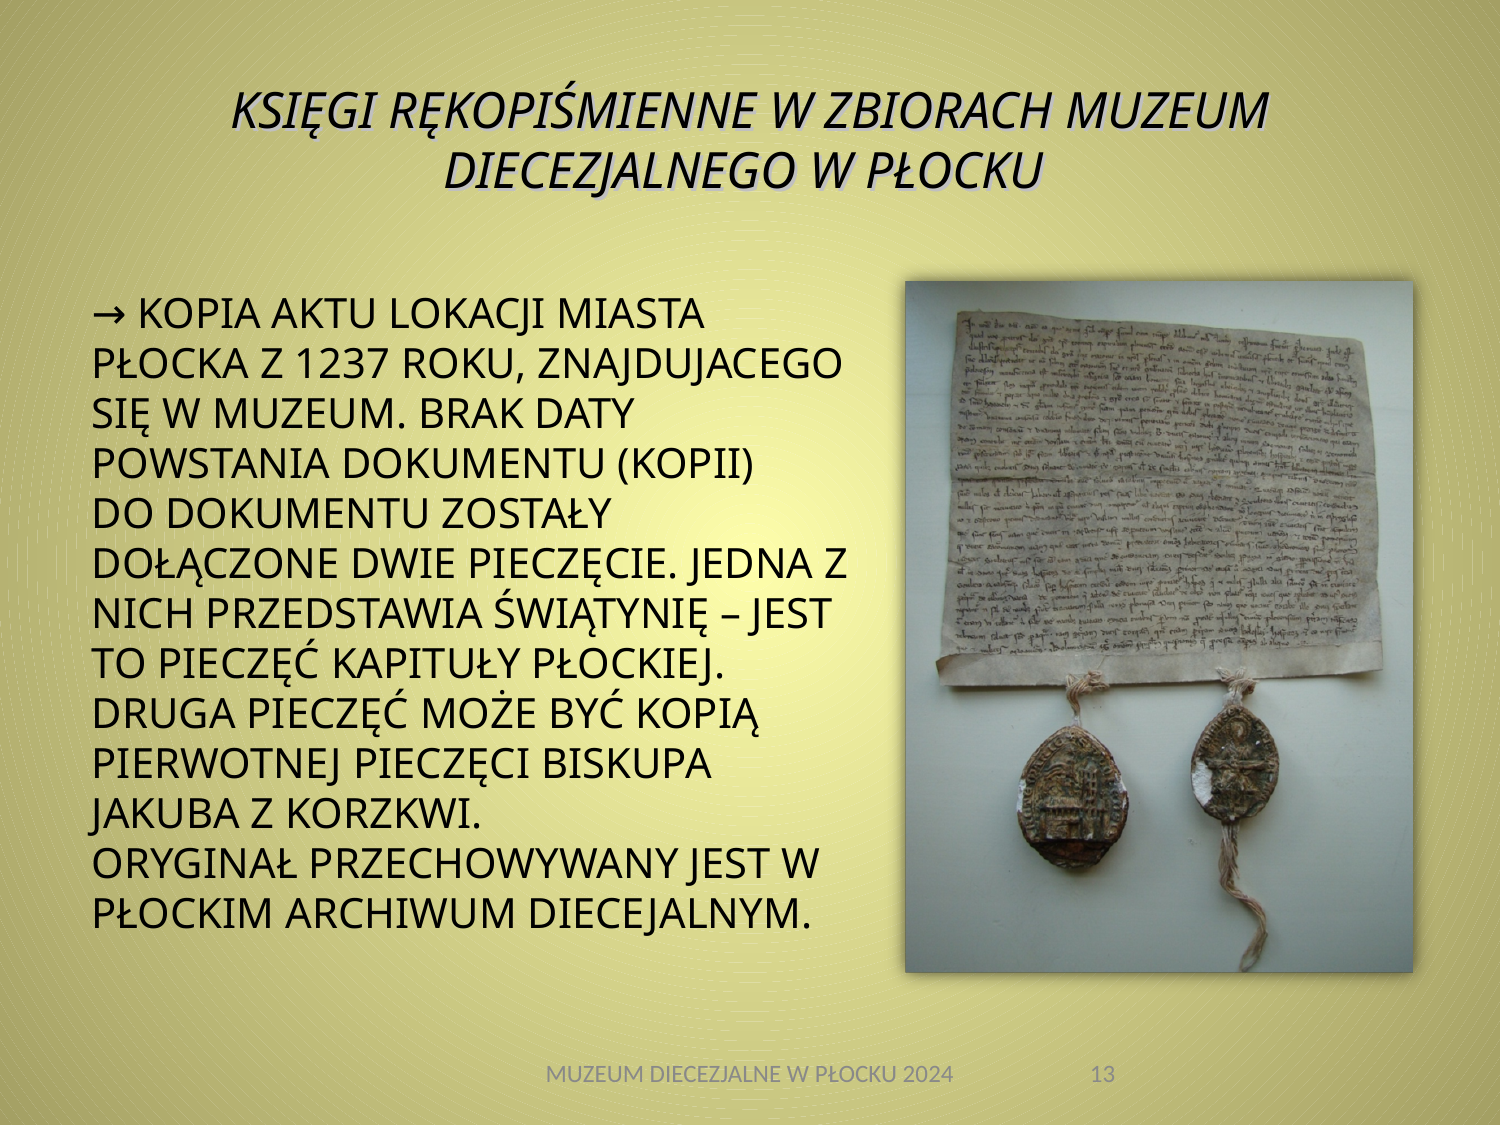

# KSIĘGI RĘKOPIŚMIENNE W ZBIORACH MUZEUM DIECEZJALNEGO W PŁOCKU
→ KOPIA AKTU LOKACJI MIASTA PŁOCKA Z 1237 ROKU, ZNAJDUJACEGO SIĘ W MUZEUM. BRAK DATY POWSTANIA DOKUMENTU (KOPII)
DO DOKUMENTU ZOSTAŁY DOŁĄCZONE DWIE PIECZĘCIE. JEDNA Z NICH PRZEDSTAWIA ŚWIĄTYNIĘ – JEST TO PIECZĘĆ KAPITUŁY PŁOCKIEJ.
DRUGA PIECZĘĆ MOŻE BYĆ KOPIĄ PIERWOTNEJ PIECZĘCI BISKUPA JAKUBA Z KORZKWI.
ORYGINAŁ PRZECHOWYWANY JEST W PŁOCKIM ARCHIWUM DIECEJALNYM.
MUZEUM DIECEZJALNE W PŁOCKU 2024